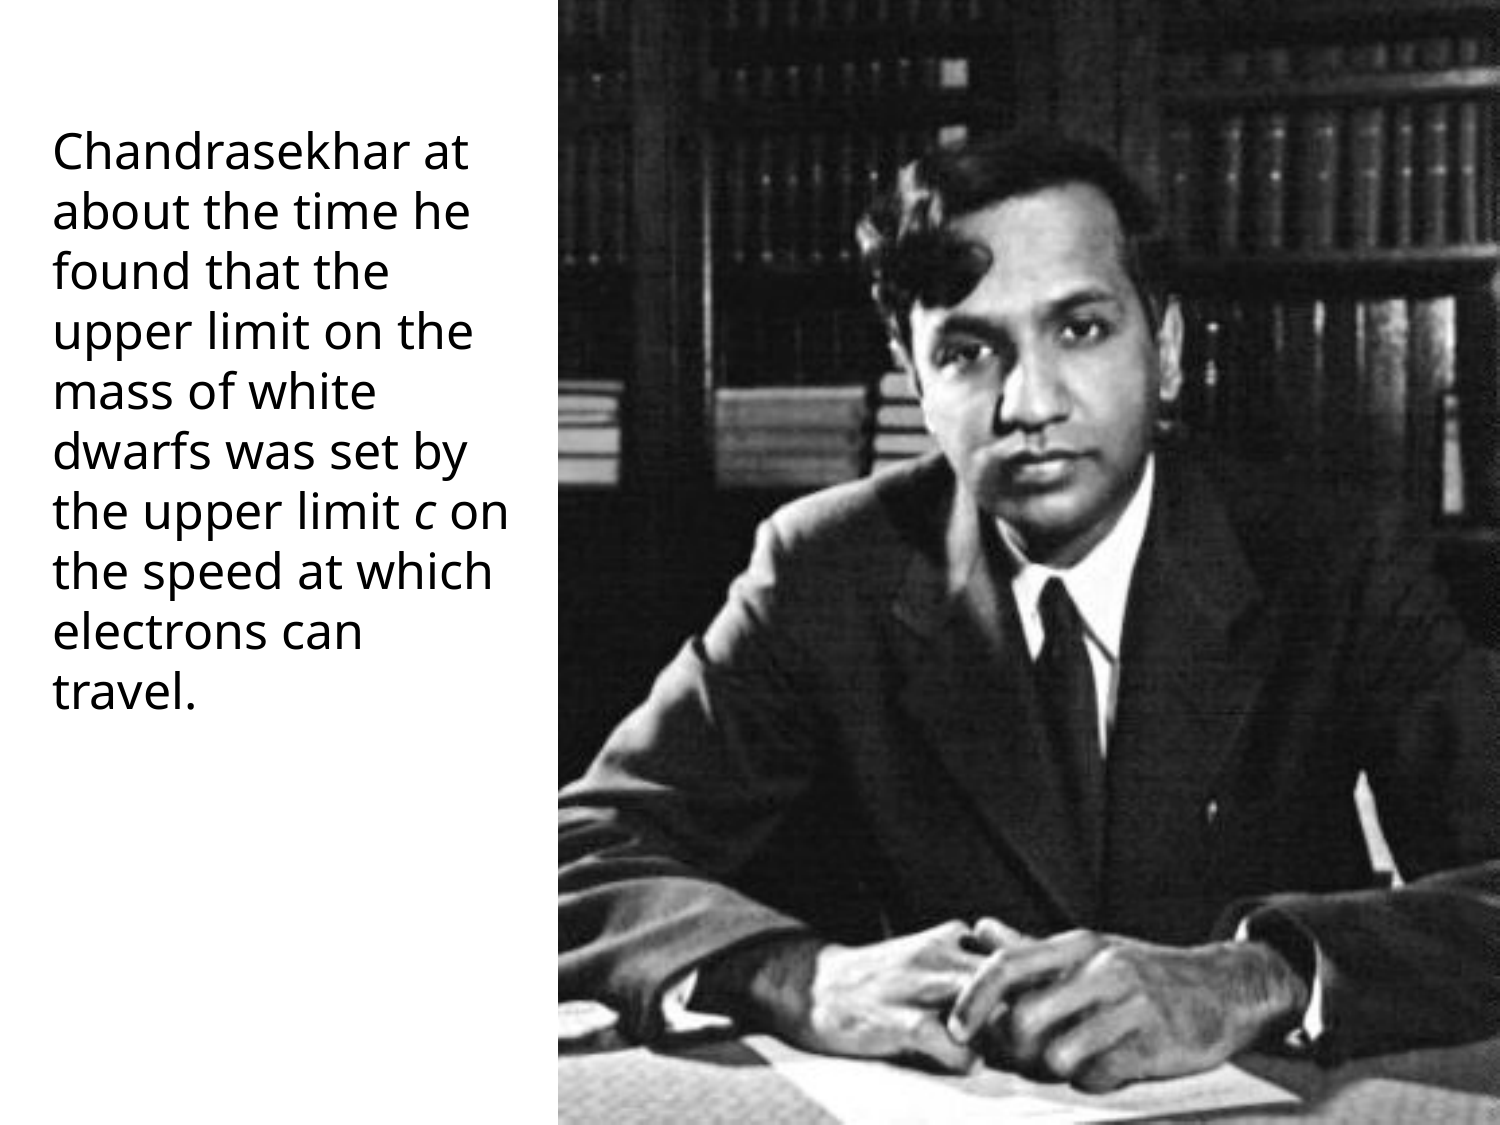

Chandrasekhar at about the time he found that the upper limit on the mass of white dwarfs was set by the upper limit c on the speed at which electrons can travel.